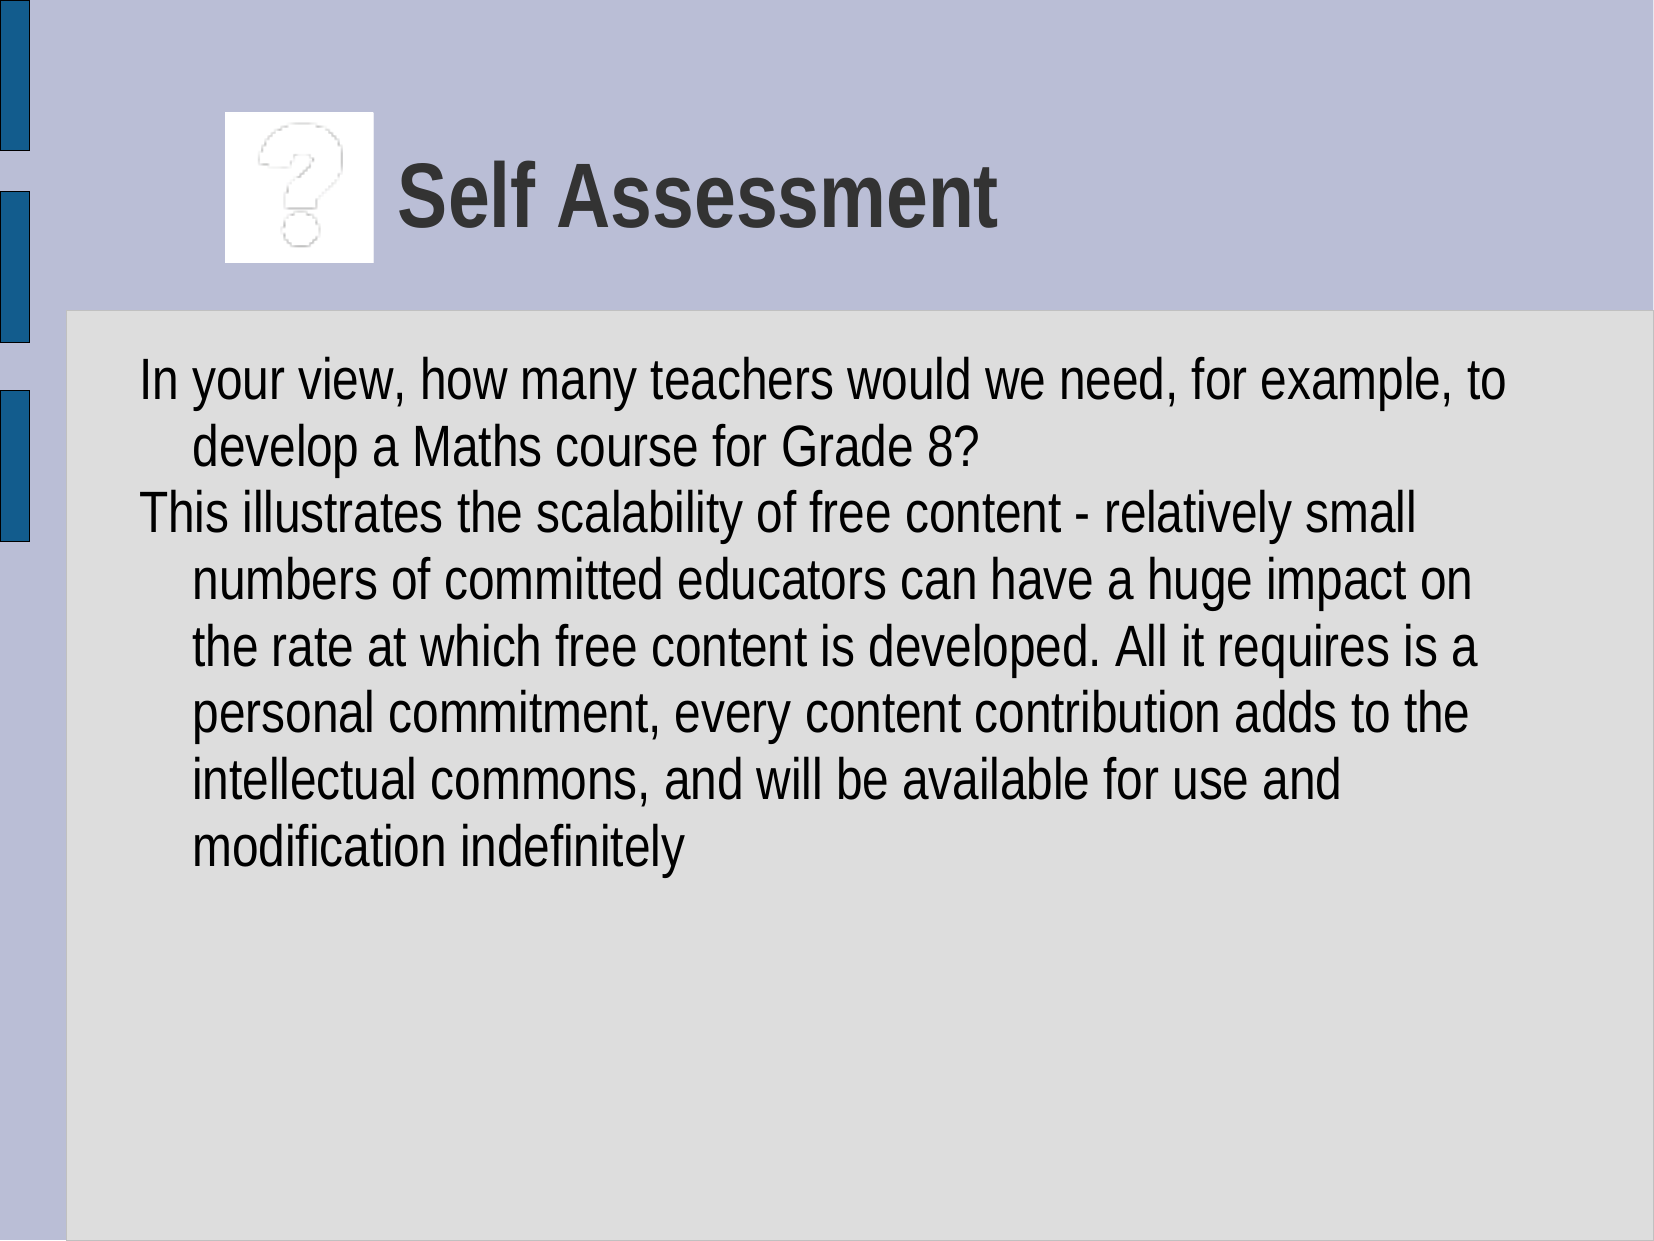

# Self Assessment
In your view, how many teachers would we need, for example, to develop a Maths course for Grade 8?
This illustrates the scalability of free content - relatively small numbers of committed educators can have a huge impact on the rate at which free content is developed. All it requires is a personal commitment, every content contribution adds to the intellectual commons, and will be available for use and modification indefinitely